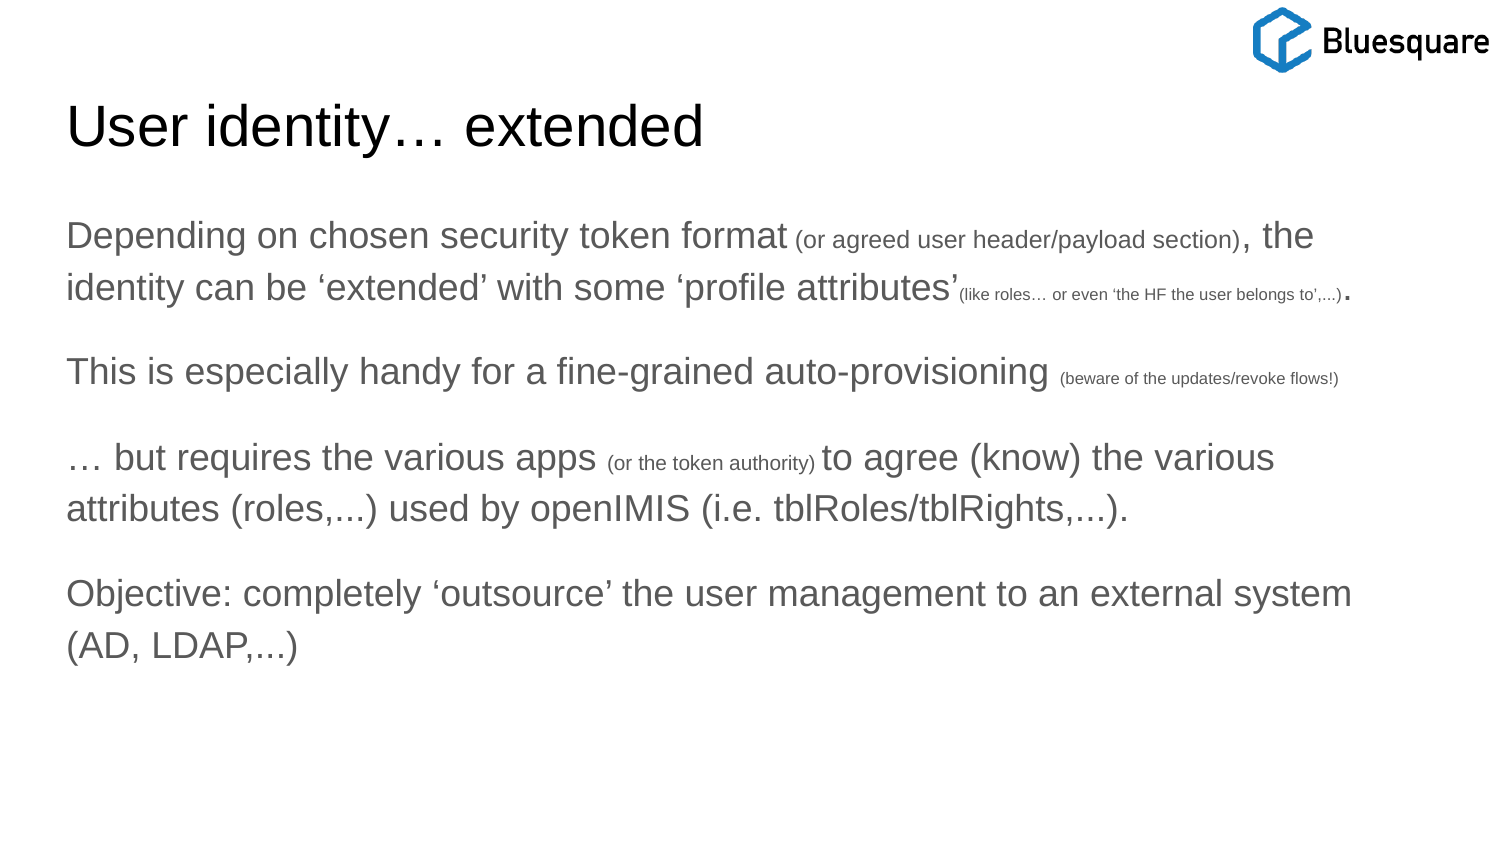

# User identity… extended
Depending on chosen security token format (or agreed user header/payload section), the identity can be ‘extended’ with some ‘profile attributes’(like roles… or even ‘the HF the user belongs to’,...).
This is especially handy for a fine-grained auto-provisioning (beware of the updates/revoke flows!)
… but requires the various apps (or the token authority) to agree (know) the various attributes (roles,...) used by openIMIS (i.e. tblRoles/tblRights,...).
Objective: completely ‘outsource’ the user management to an external system (AD, LDAP,...)